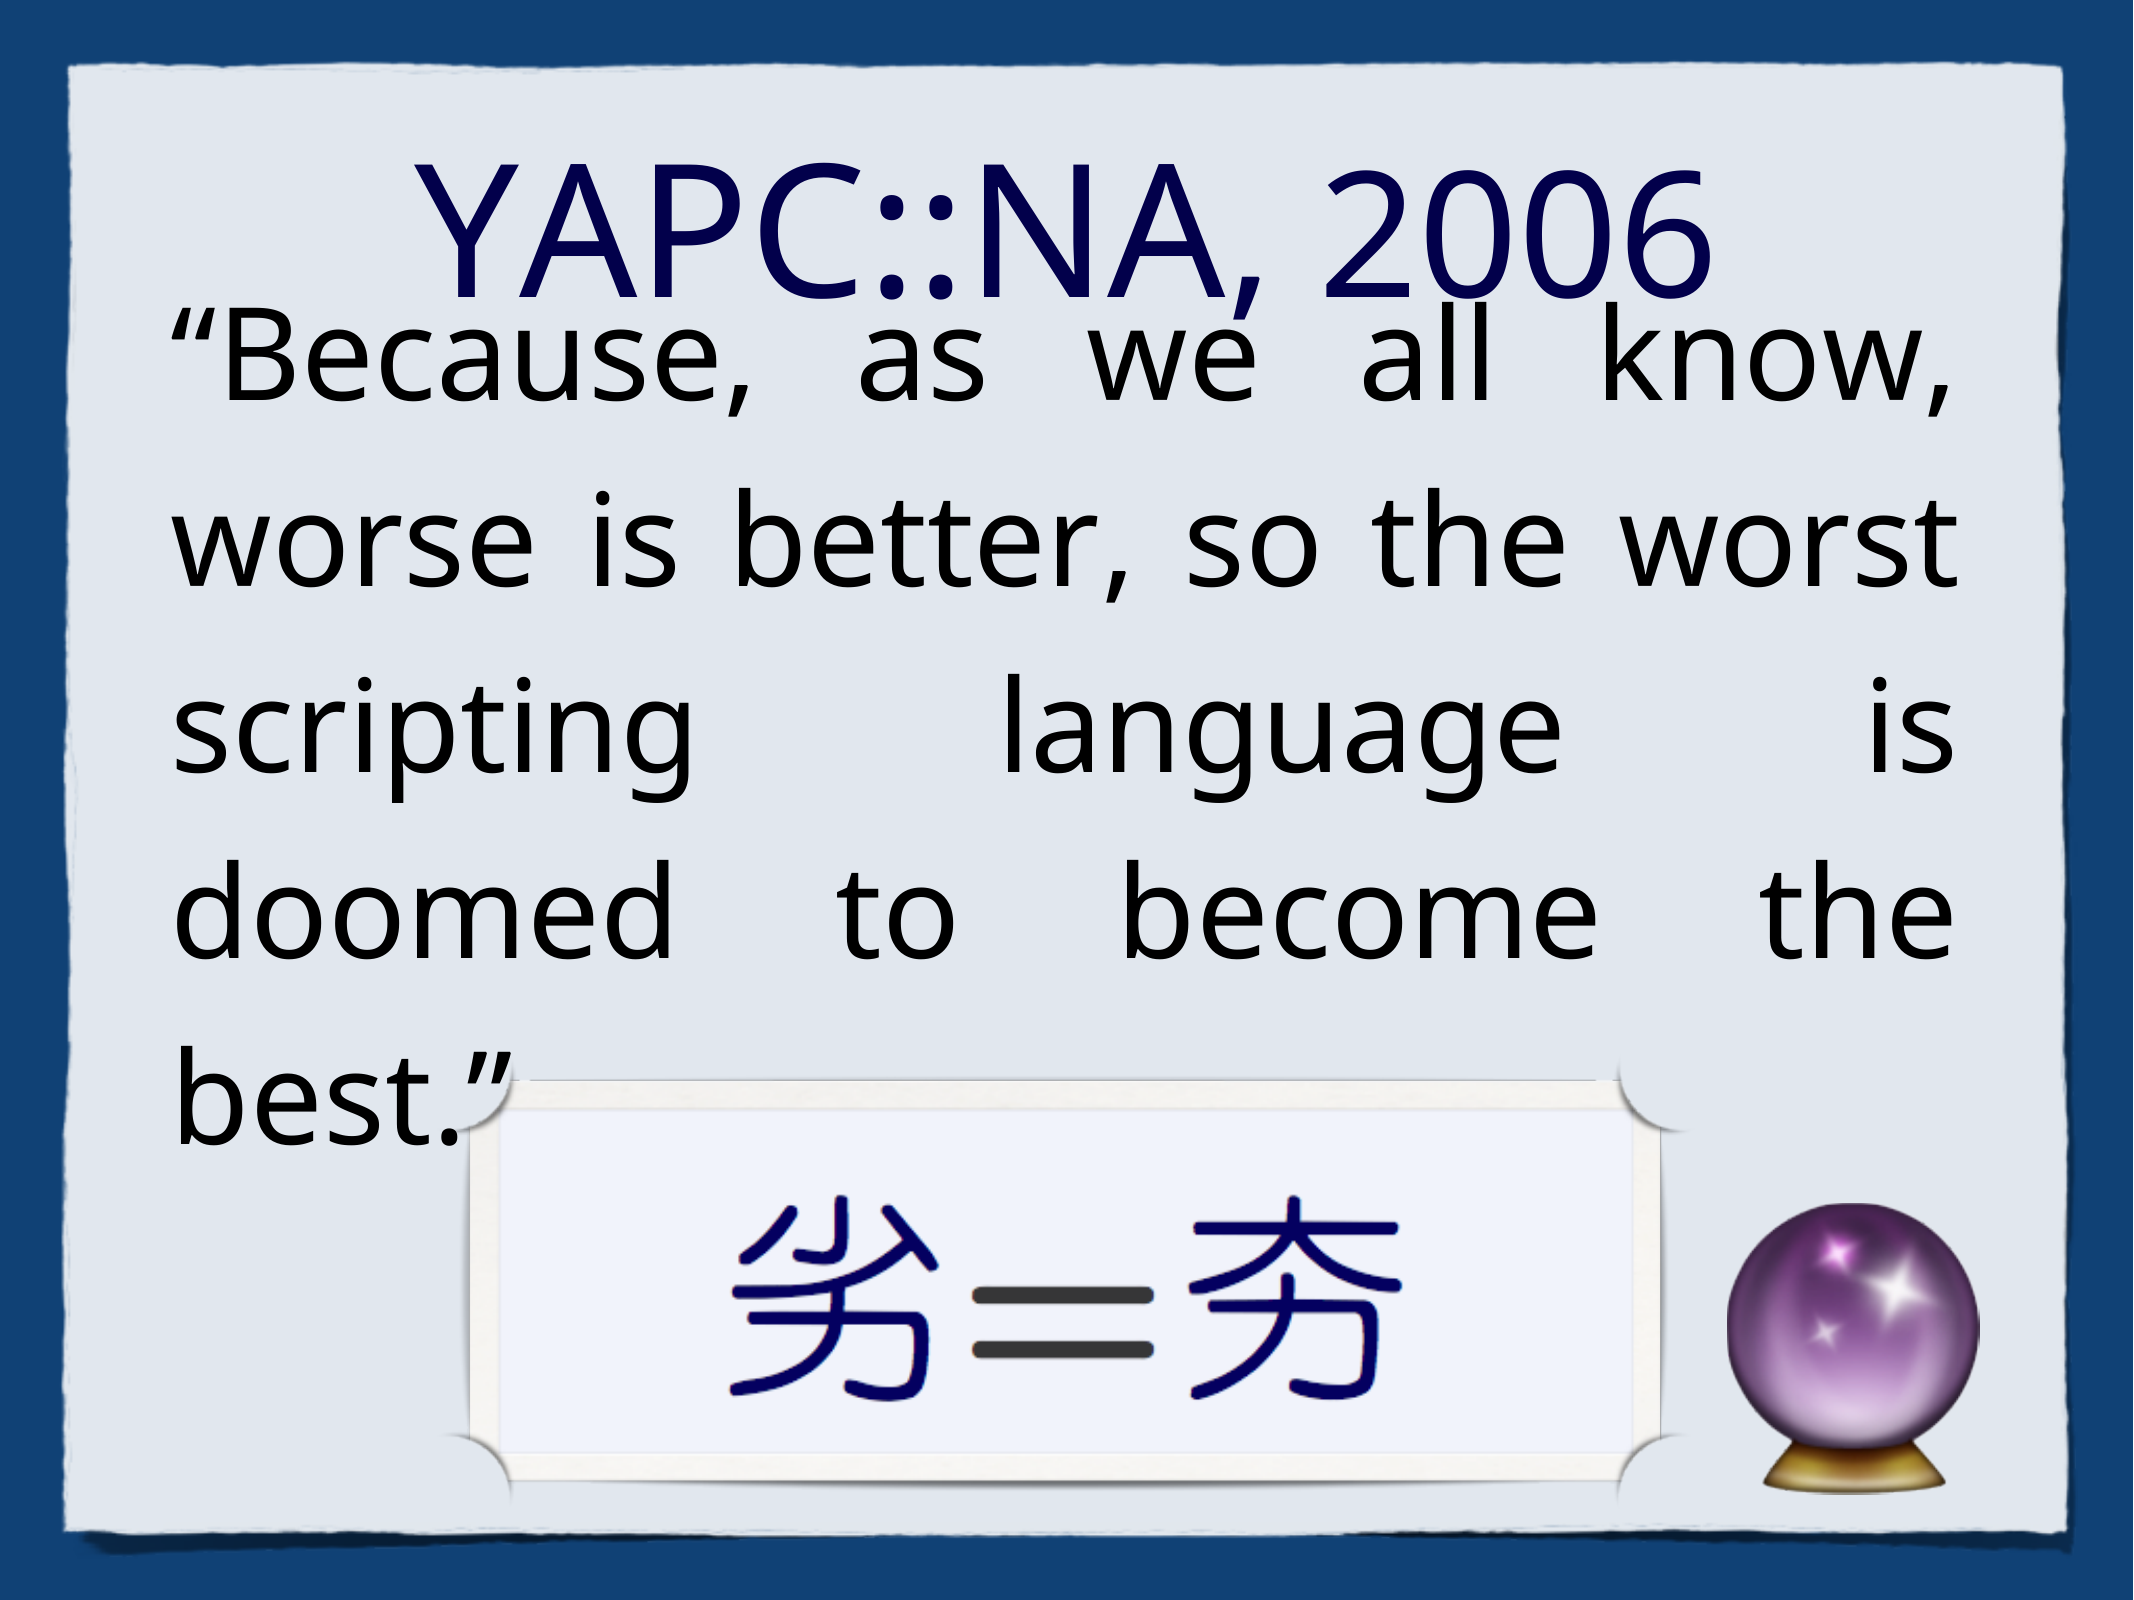

YAPC::NA, 2006
“Because, as we all know, worse is better, so the worst scripting language is doomed to become the best.”